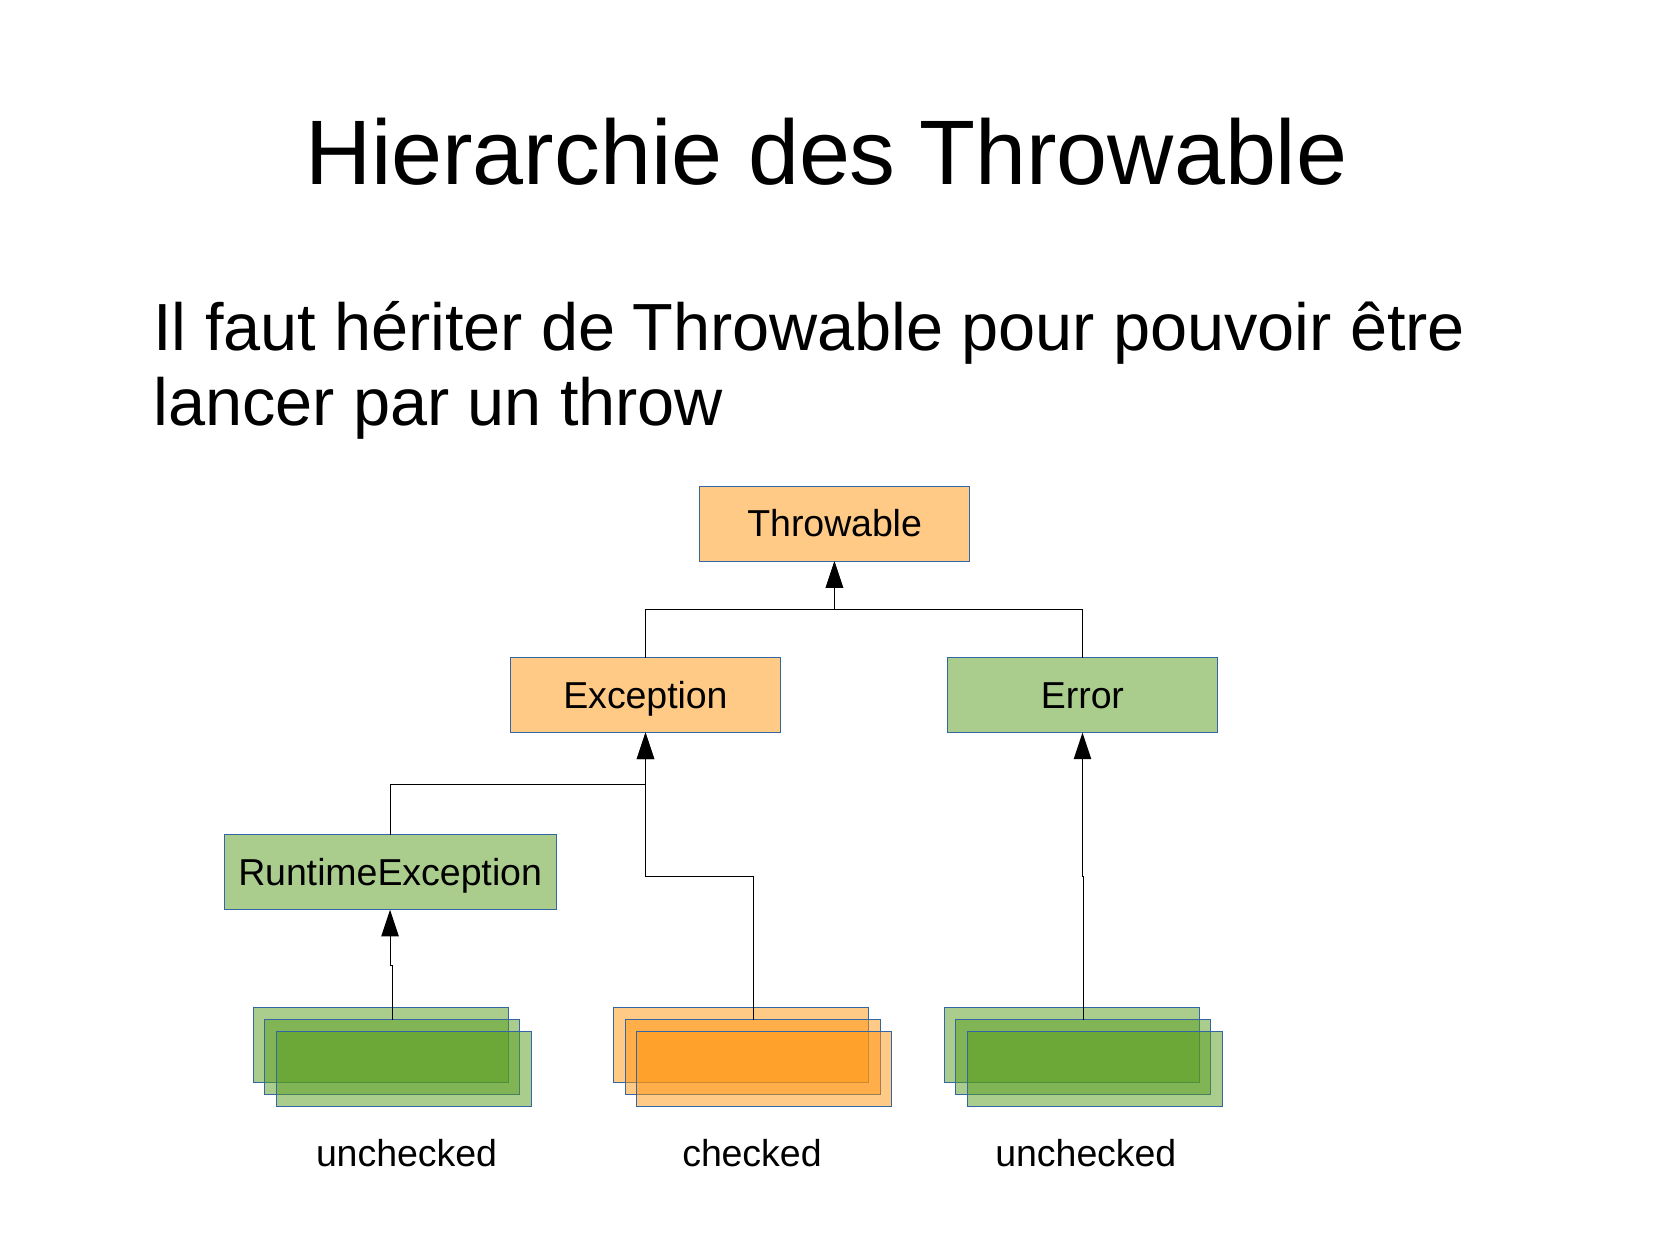

# Hierarchie des Throwable
Il faut hériter de Throwable pour pouvoir être lancer par un throw
Throwable
Exception
Error
RuntimeException
unchecked
checked
unchecked